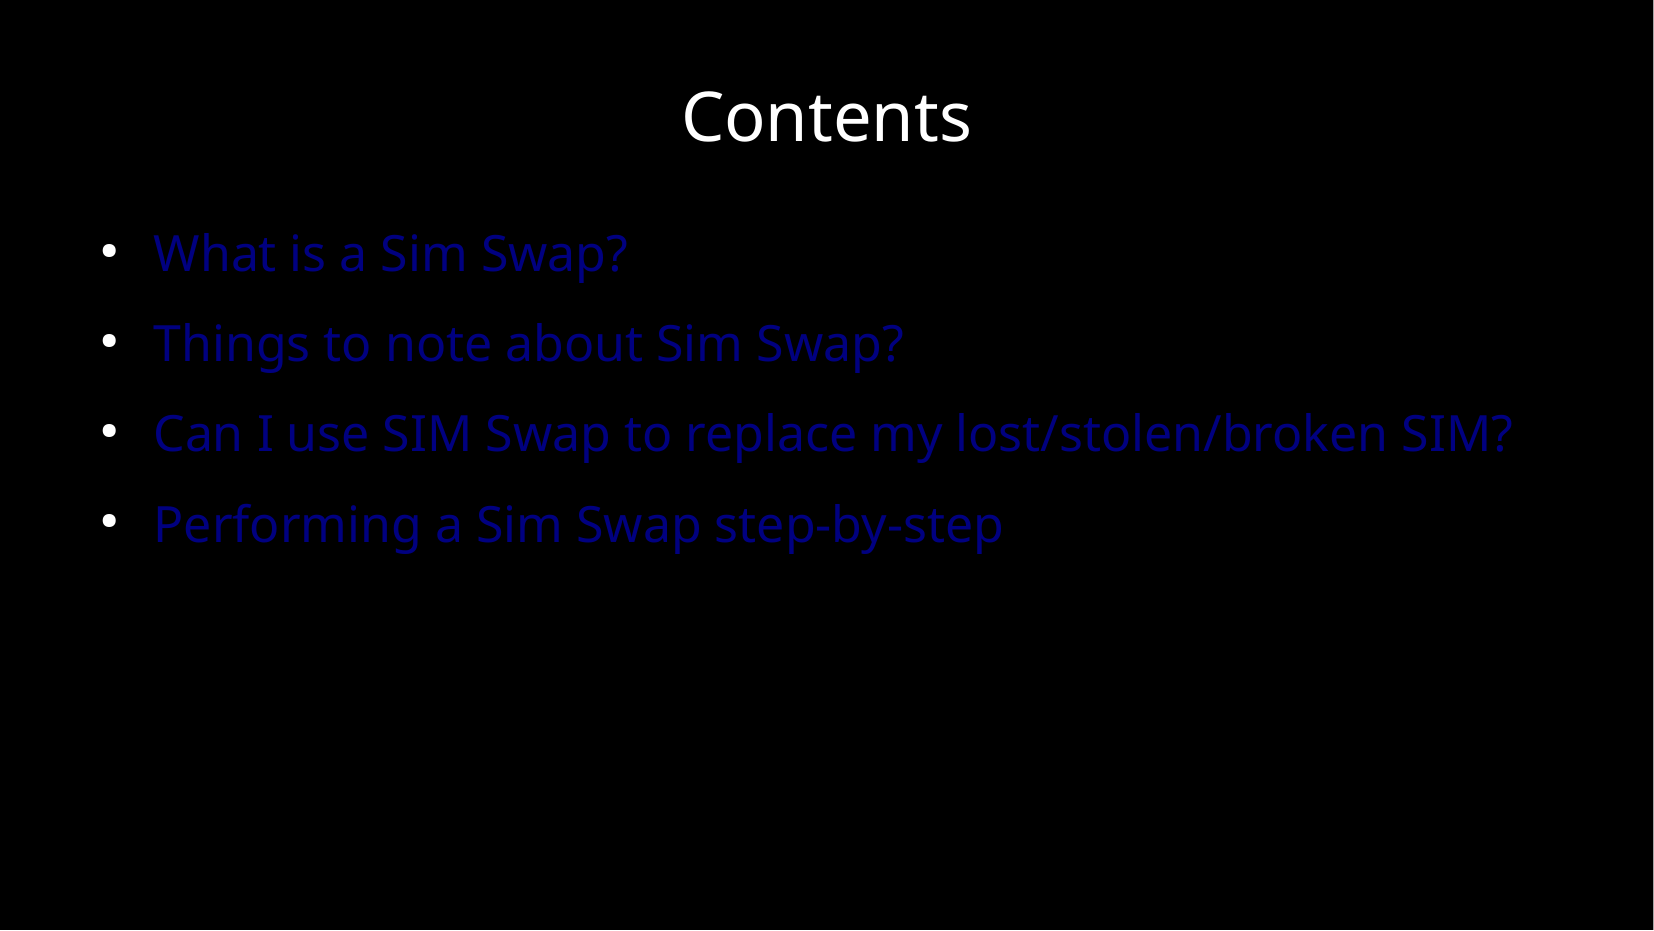

# Contents
What is a Sim Swap?
Things to note about Sim Swap?
Can I use SIM Swap to replace my lost/stolen/broken SIM?
Performing a Sim Swap step-by-step